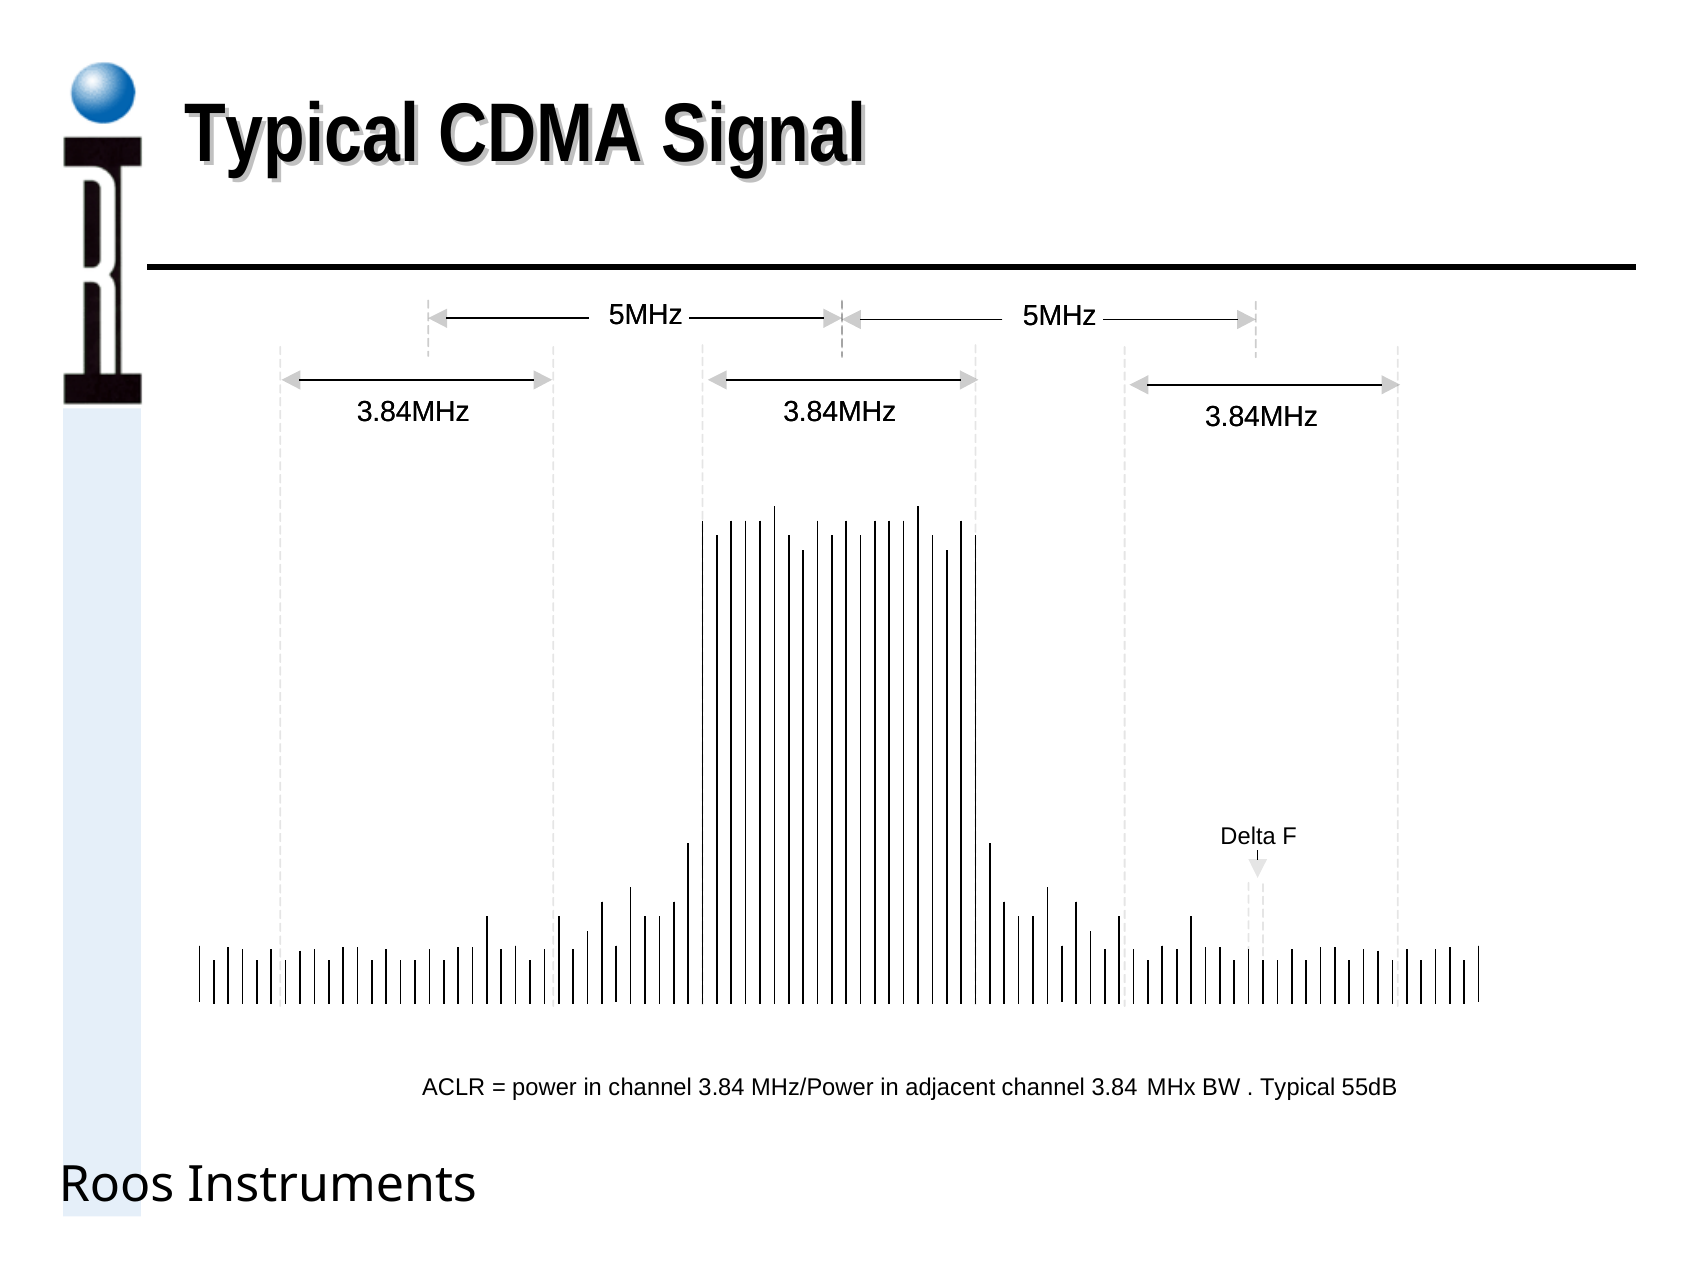

Typical CDMA Signal
5MHz
5MHz
5MHz
5MHz
3.84MHz
3.84MHz
3.84MHz
3.84MHz
3.84MHz
3.84MHz
Delta F
ACLR = power in channel 3.84 MHz/Power in adjacent channel 3.84
MHx BW . Typical 55dB